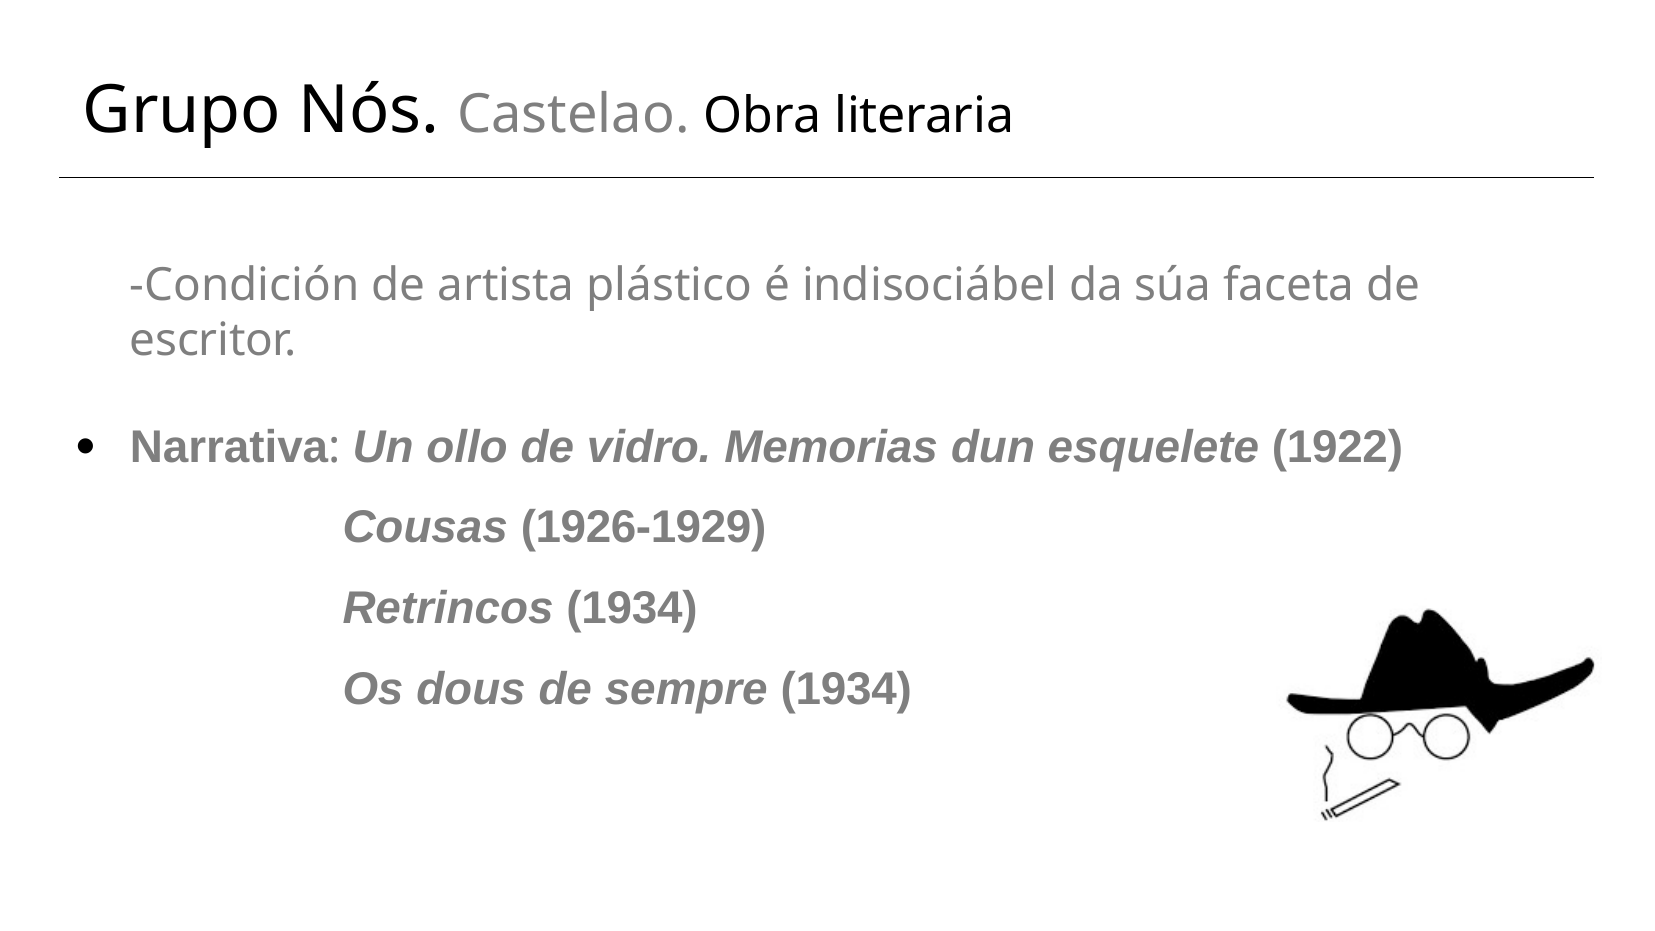

# Grupo Nós. Castelao. Obra literaria
-Condición de artista plástico é indisociábel da súa faceta de escritor.
Narrativa: Un ollo de vidro. Memorias dun esquelete (1922)
Cousas (1926-1929)
Retrincos (1934)
Os dous de sempre (1934)
●